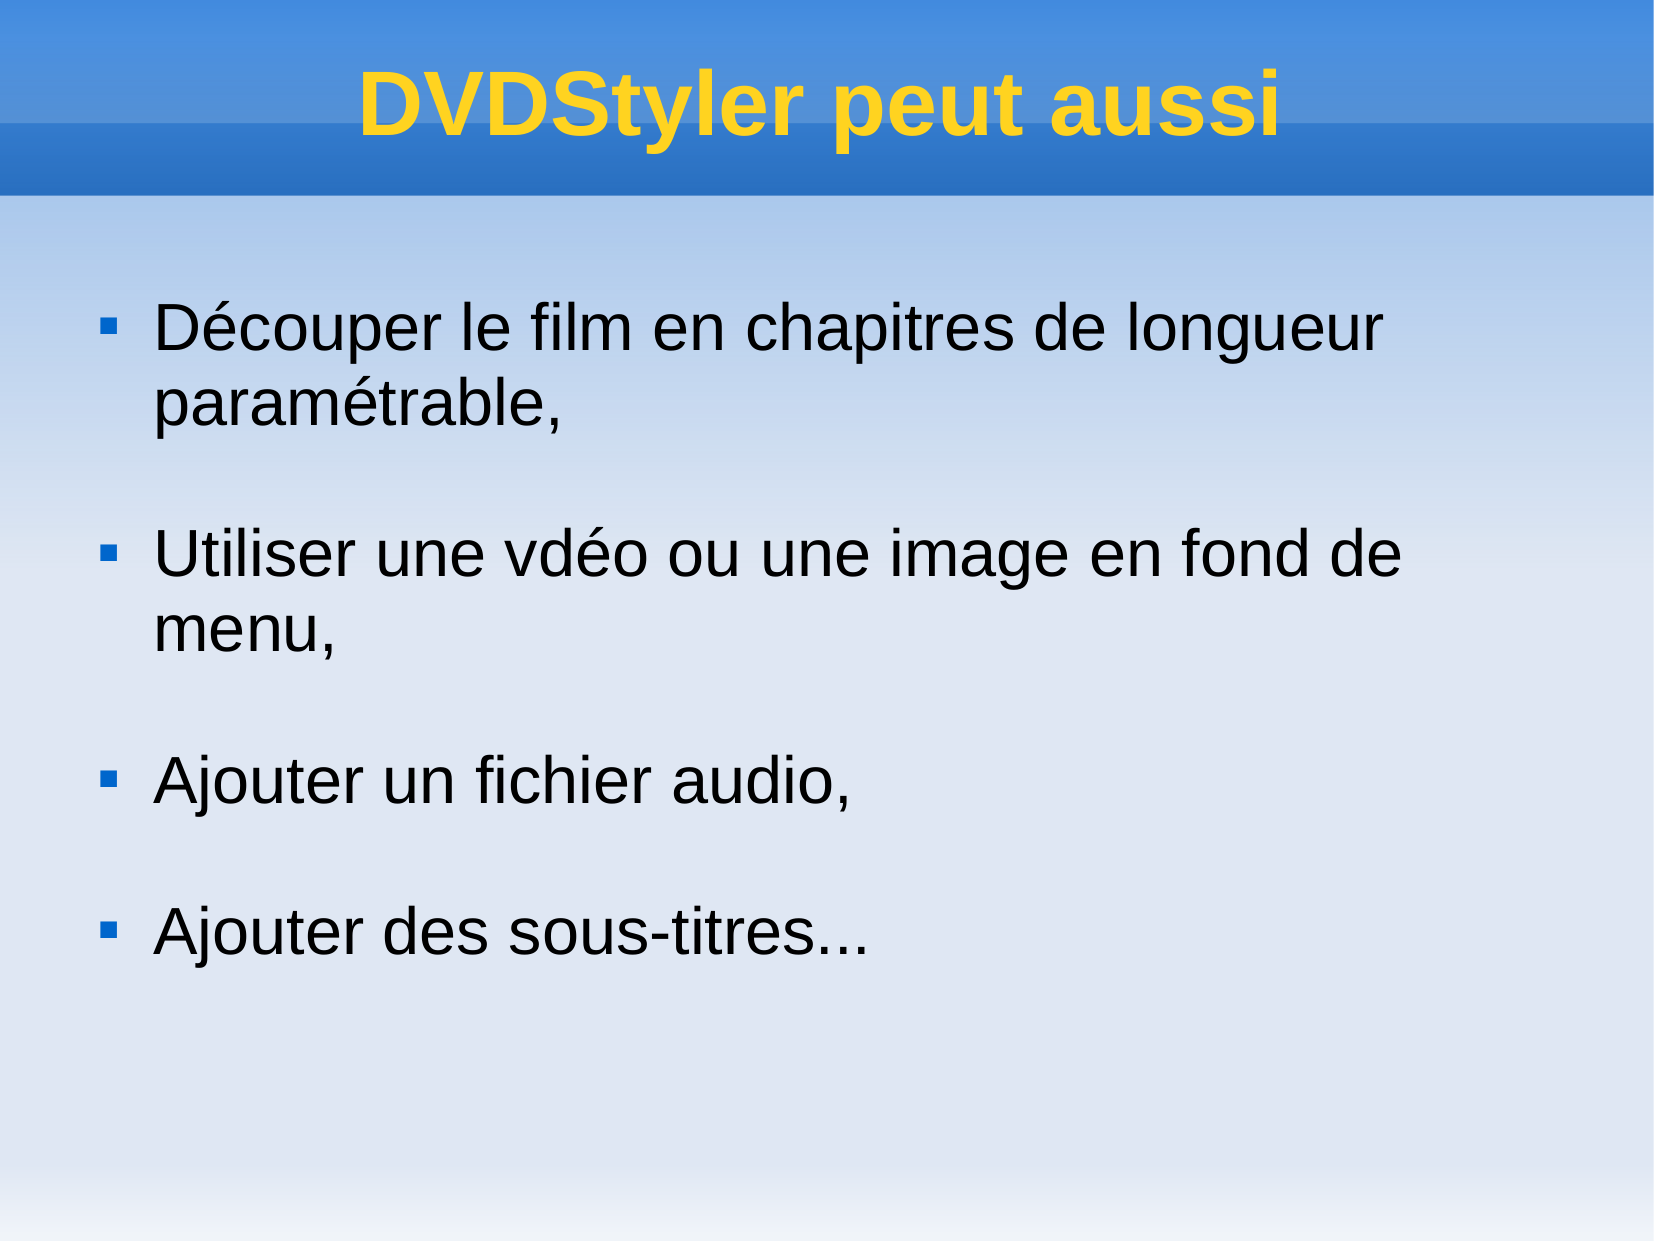

# DVDStyler peut aussi
Découper le film en chapitres de longueur paramétrable,
Utiliser une vdéo ou une image en fond de menu,
Ajouter un fichier audio,
Ajouter des sous-titres...